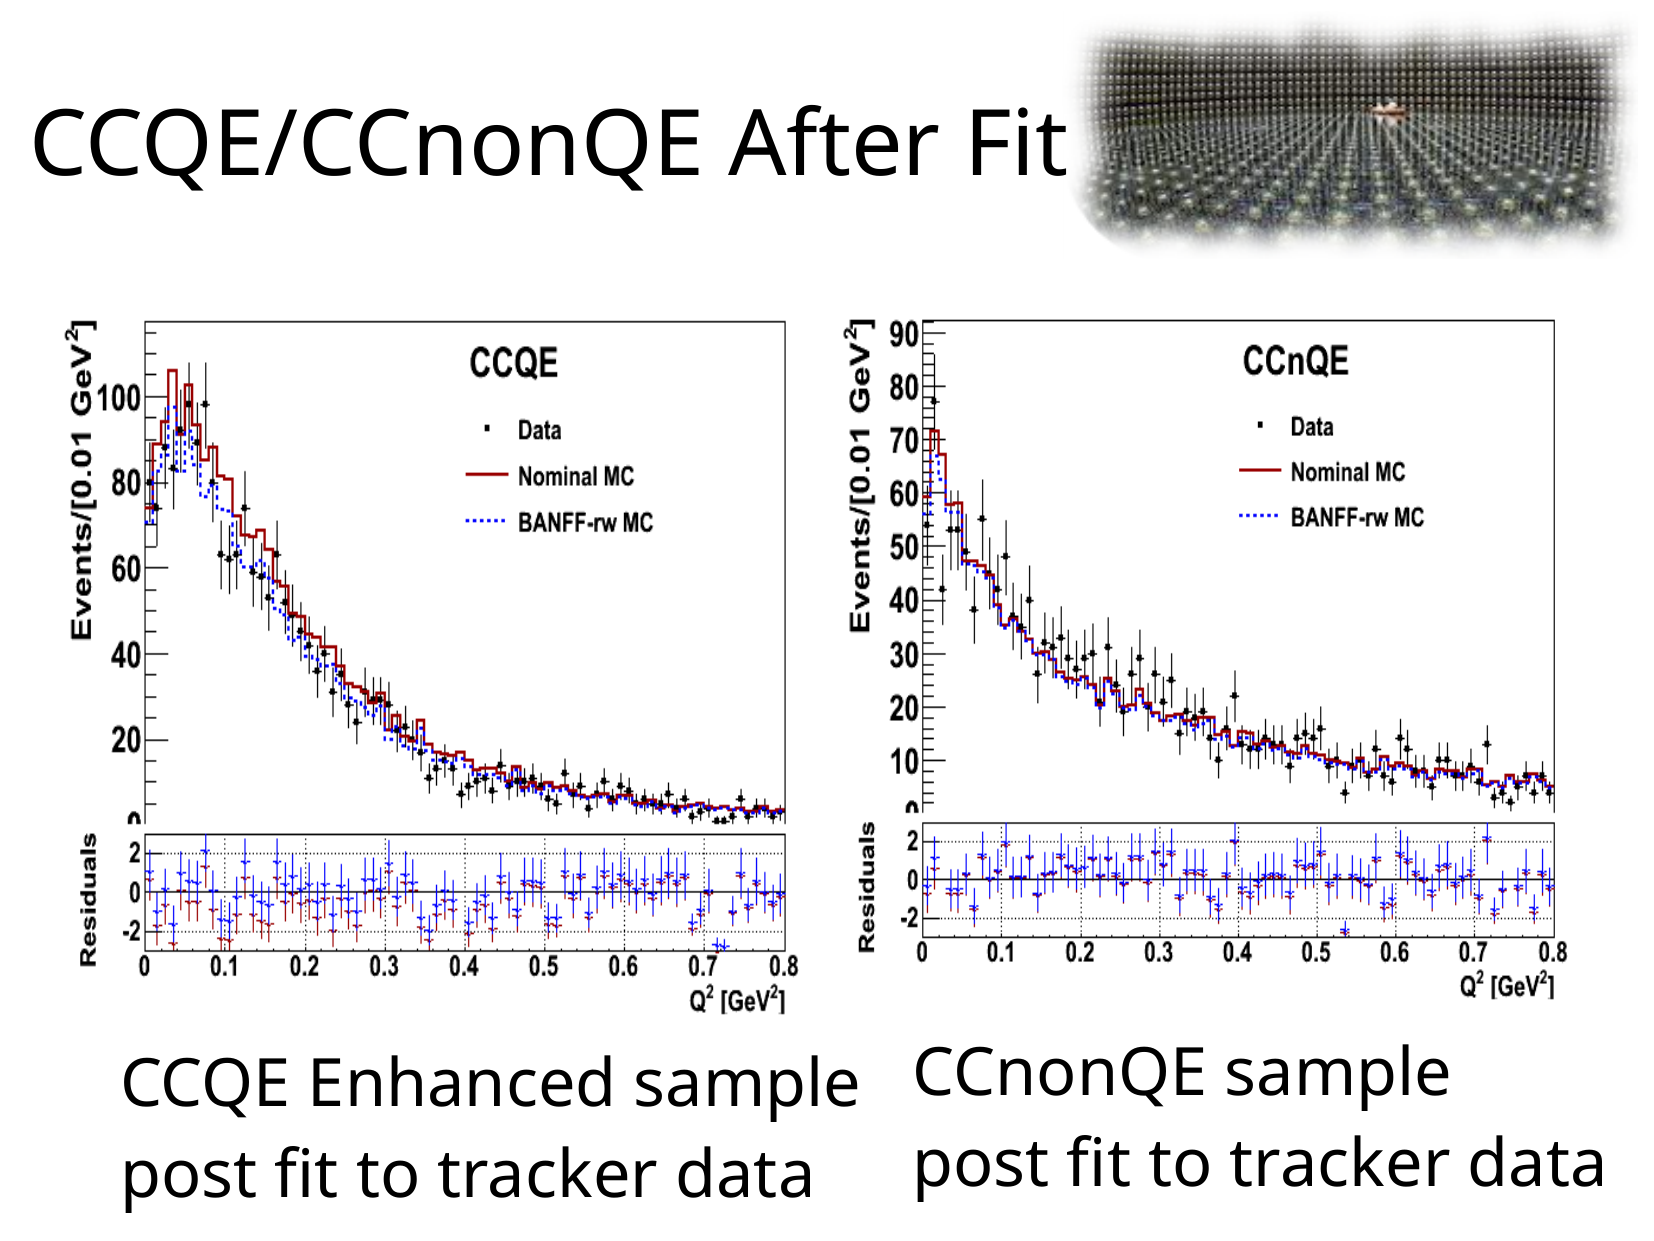

# CCQE/CCnonQE After Fit
CCnonQE sample
post fit to tracker data
CCQE Enhanced sample
post fit to tracker data